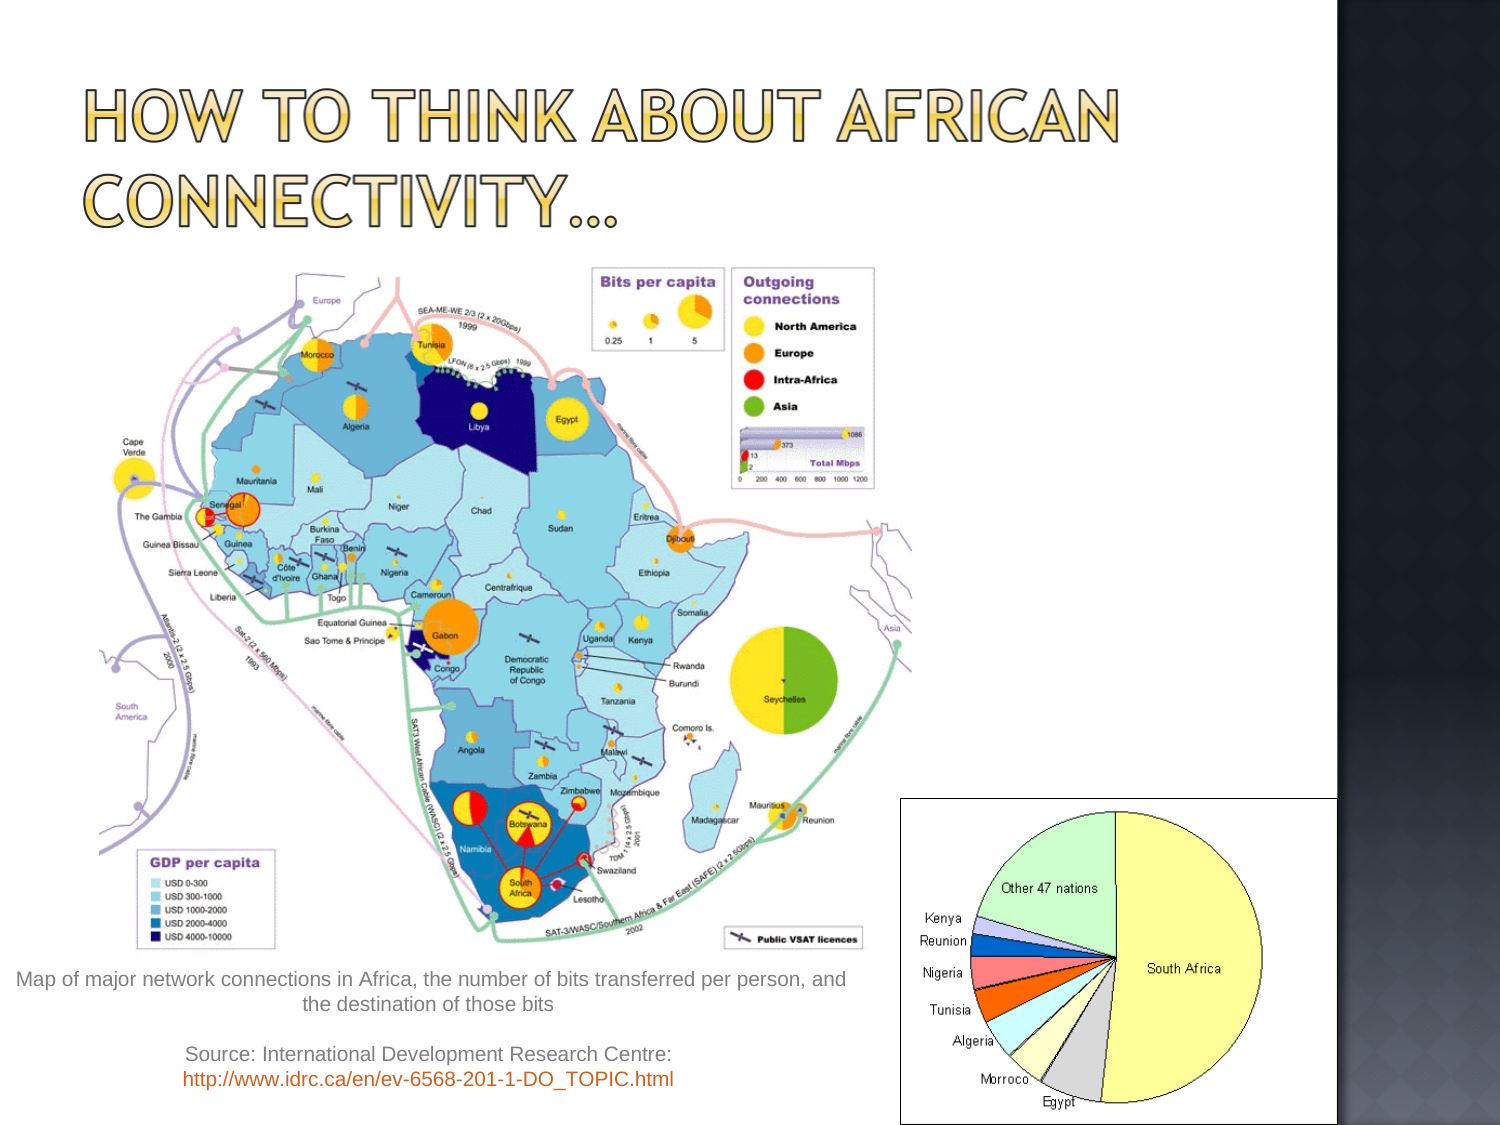

Map of major network connections in Africa, the number of bits transferred per person, and the destination of those bits
Source: International Development Research Centre:
http://www.idrc.ca/en/ev-6568-201-1-DO_TOPIC.html